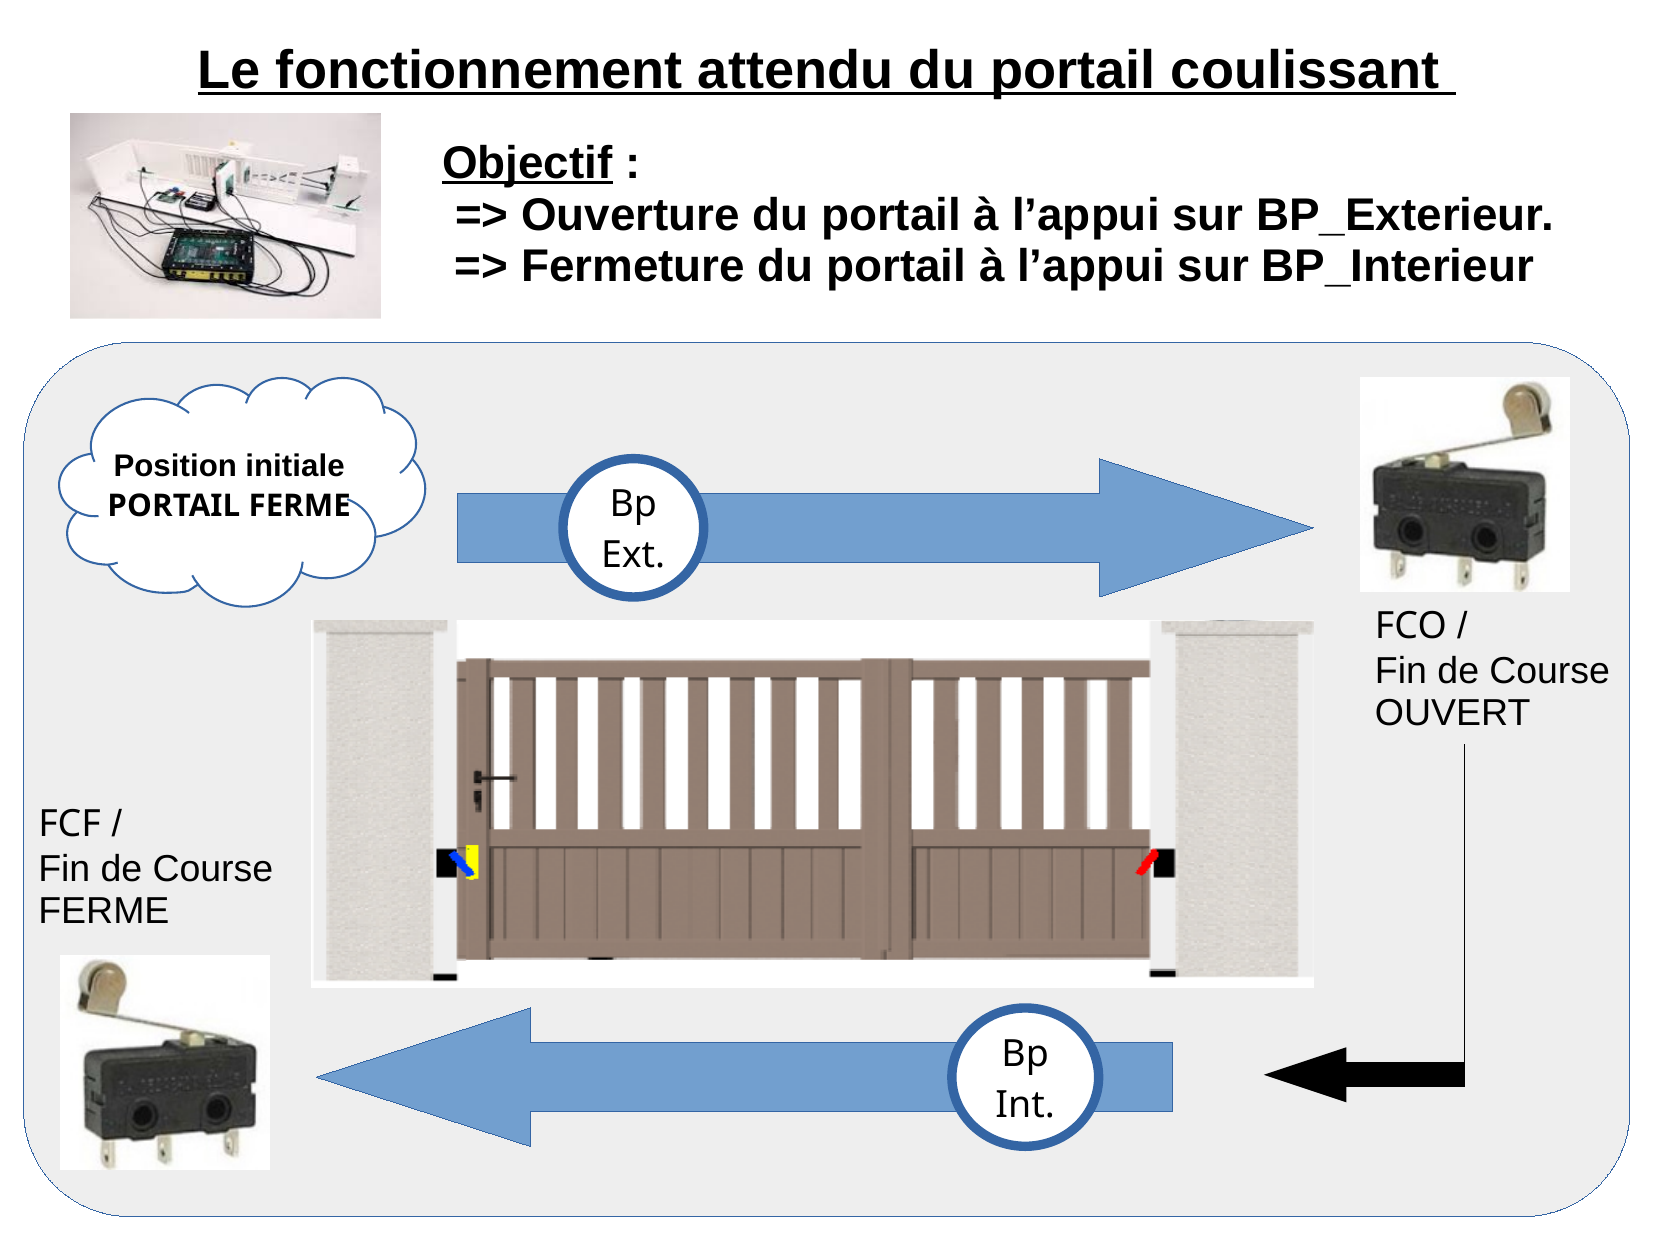

Le fonctionnement attendu du portail coulissant
Objectif :
 => Ouverture du portail à l’appui sur BP_Exterieur. => Fermeture du portail à l’appui sur BP_Interieur
Bp
Ext.
FCO /
Fin de Course OUVERT
FCF /
Fin de Course FERME
Bp
Int.
Position initiale
PORTAIL FERME